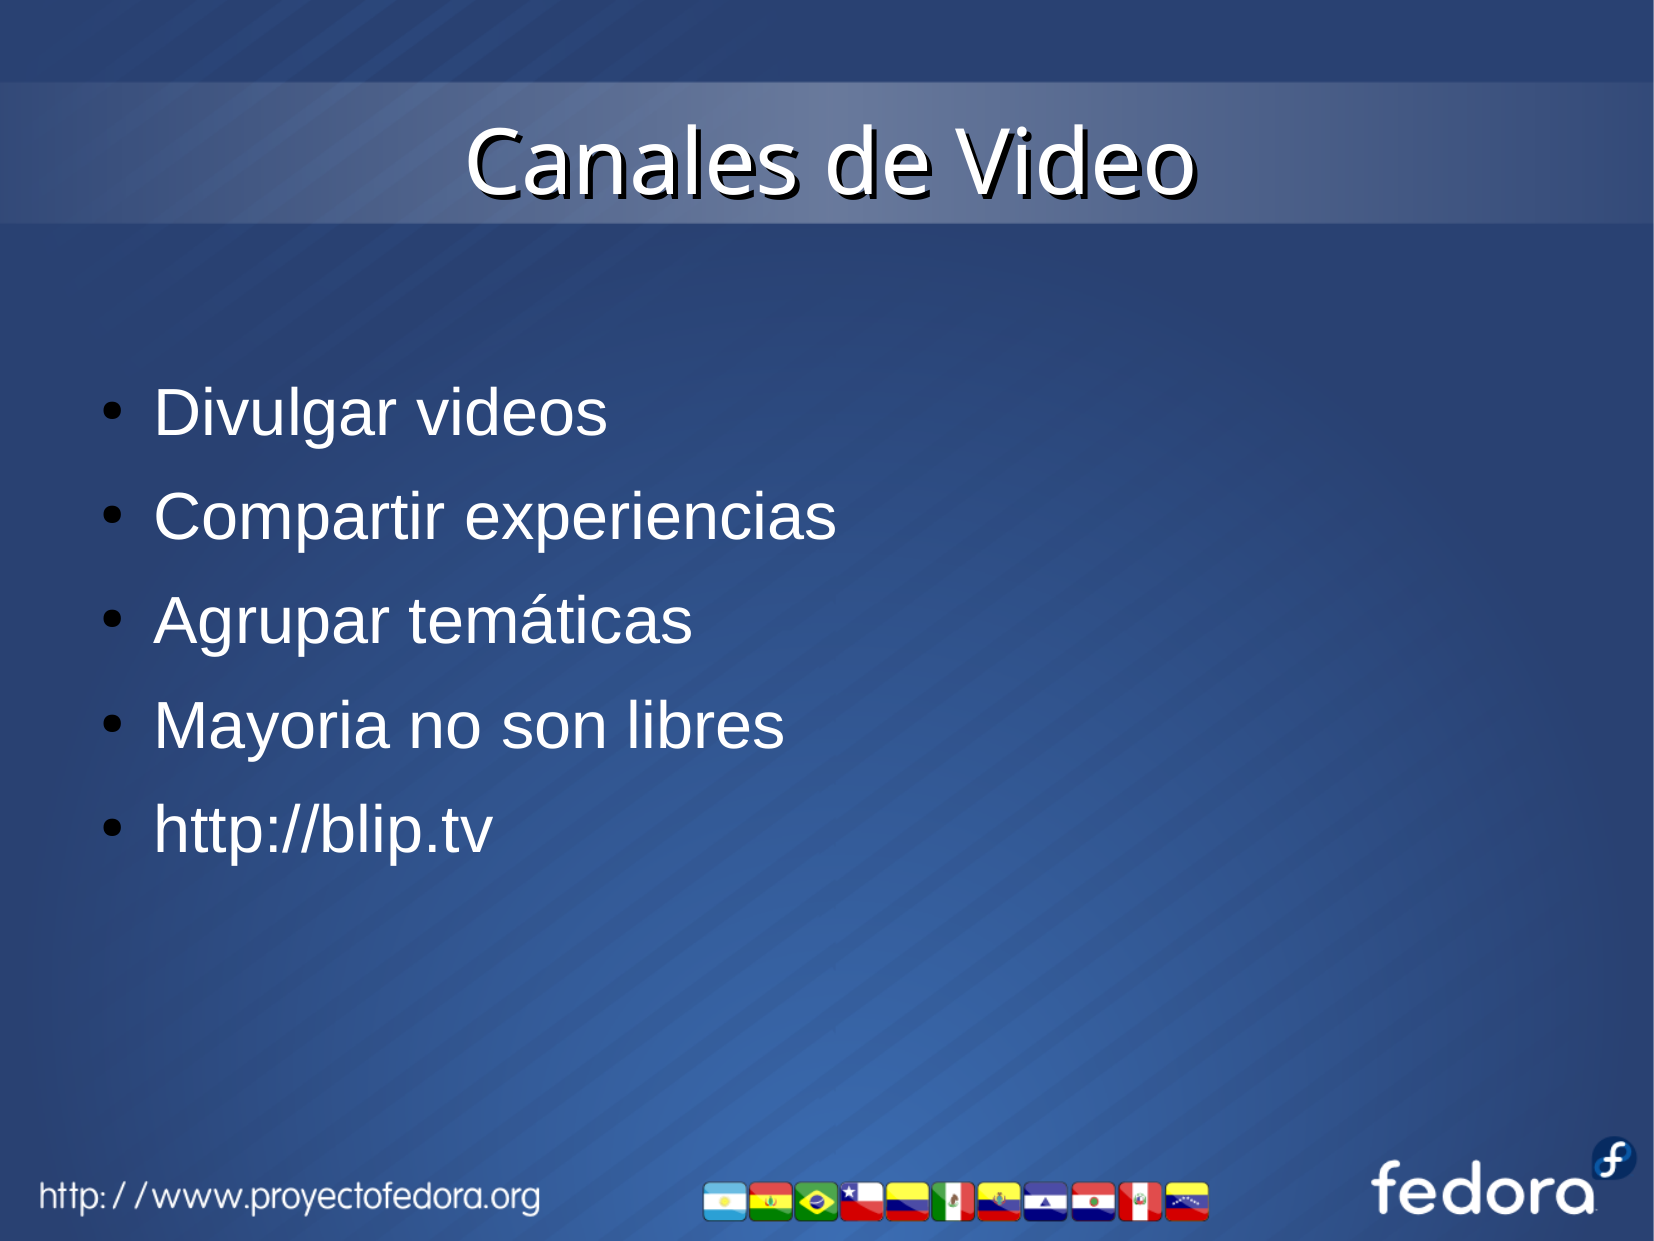

# Canales de Video
Divulgar videos
Compartir experiencias
Agrupar temáticas
Mayoria no son libres
http://blip.tv